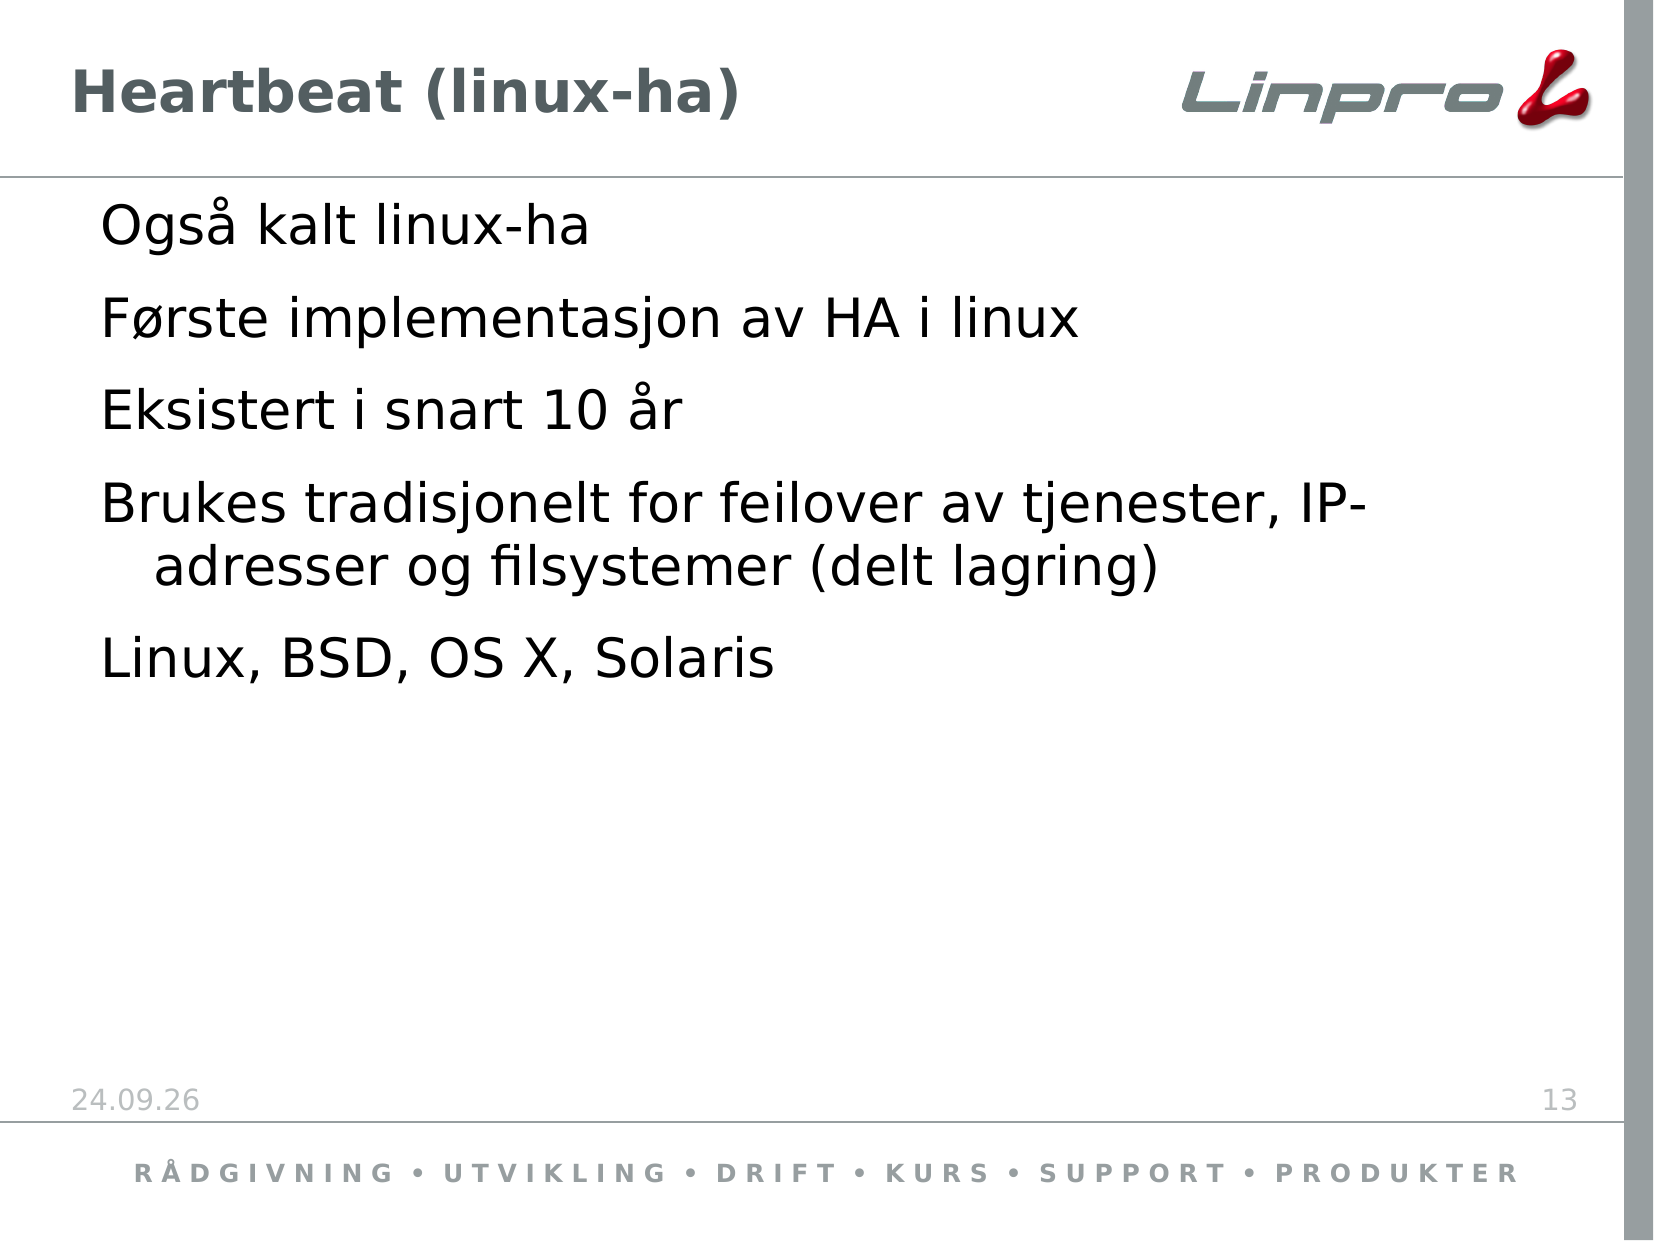

# Heartbeat (linux-ha)
Også kalt linux-ha
Første implementasjon av HA i linux
Eksistert i snart 10 år
Brukes tradisjonelt for feilover av tjenester, IP-adresser og filsystemer (delt lagring)
Linux, BSD, OS X, Solaris
13